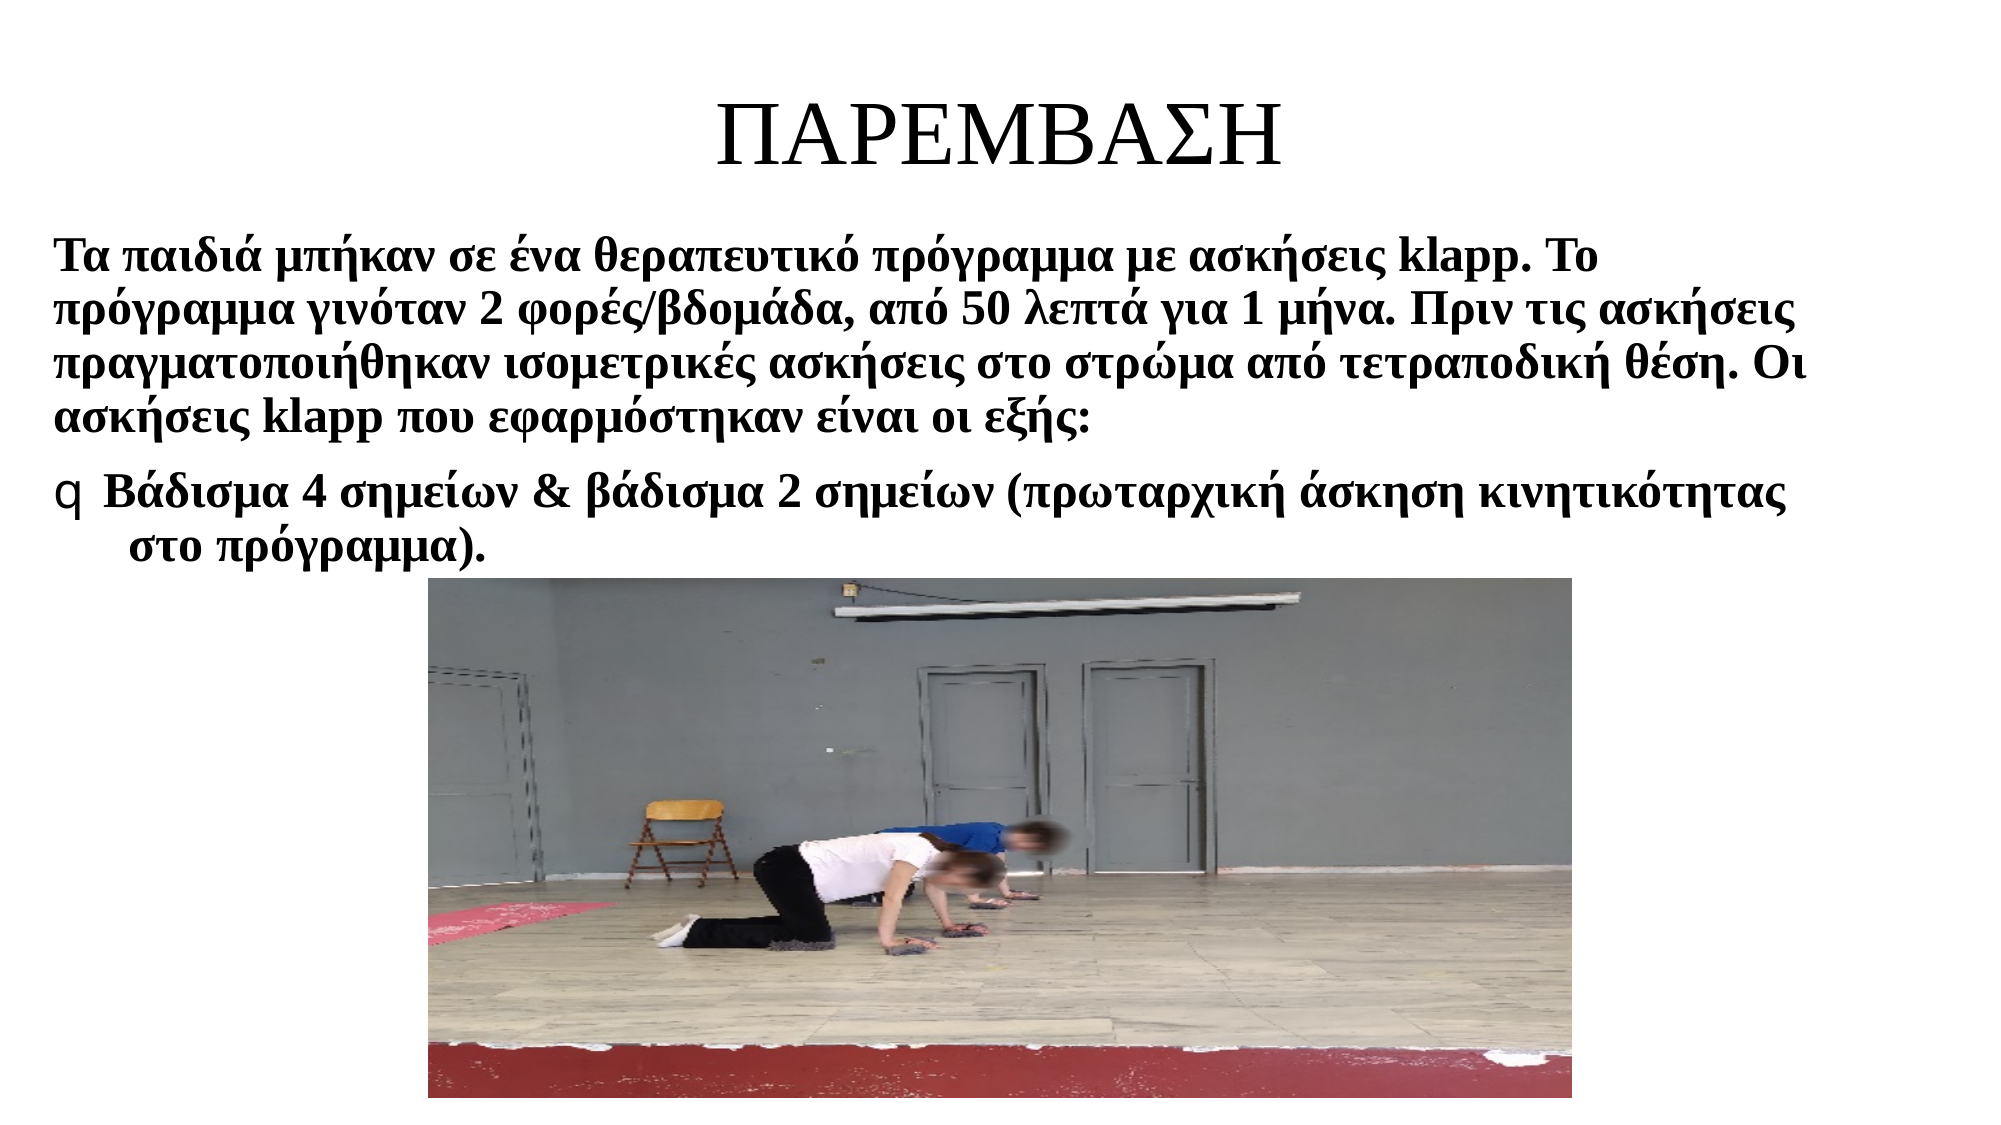

# ΠΑΡΕΜΒΑΣΗ
Τα παιδιά μπήκαν σε ένα θεραπευτικό πρόγραμμα με ασκήσεις klapp. Το πρόγραμμα γινόταν 2 φορές/βδομάδα, από 50 λεπτά για 1 μήνα. Πριν τις ασκήσεις πραγματοποιήθηκαν ισομετρικές ασκήσεις στο στρώμα από τετραποδική θέση. Οι ασκήσεις klapp που εφαρμόστηκαν είναι οι εξής:
 Βάδισμα 4 σημείων & βάδισμα 2 σημείων (πρωταρχική άσκηση κινητικότητας στο πρόγραμμα).